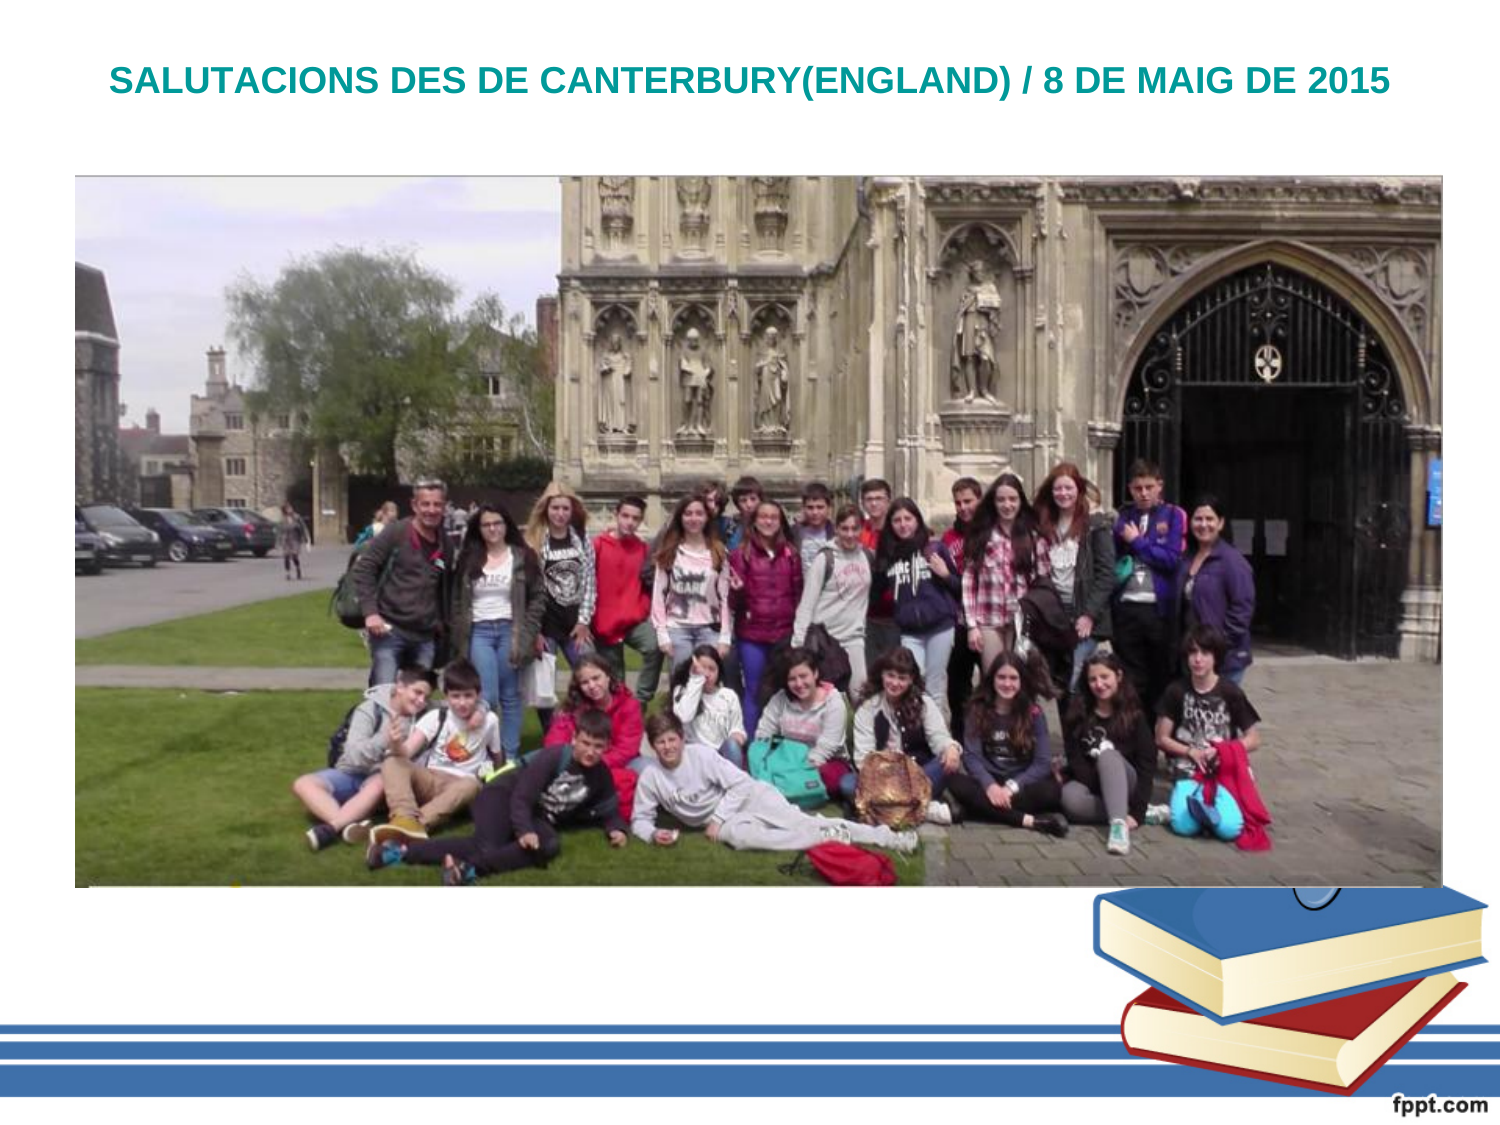

# SALUTACIONS DES DE CANTERBURY(ENGLAND) / 8 DE MAIG DE 2015